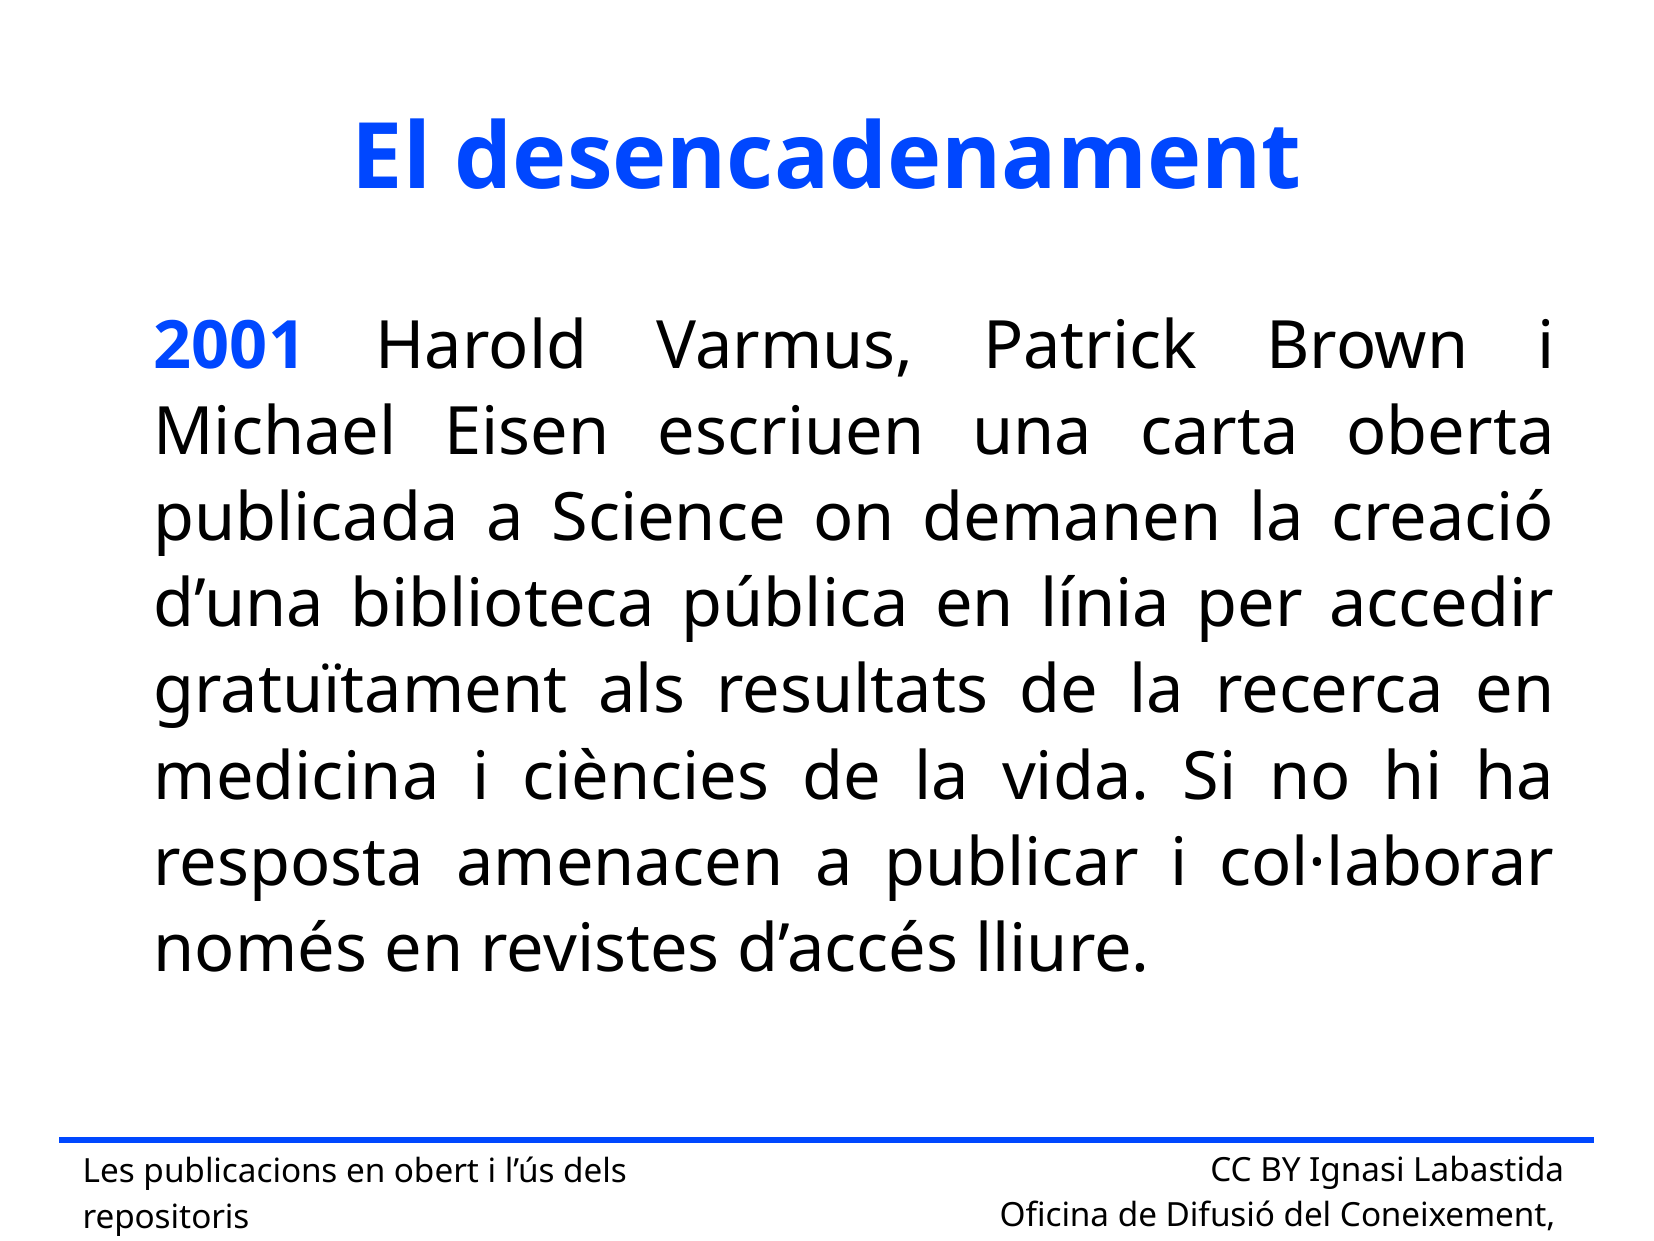

# El desencadenament
2001 Harold Varmus, Patrick Brown i Michael Eisen escriuen una carta oberta publicada a Science on demanen la creació d’una biblioteca pública en línia per accedir gratuïtament als resultats de la recerca en medicina i ciències de la vida. Si no hi ha resposta amenacen a publicar i col·laborar només en revistes d’accés lliure.